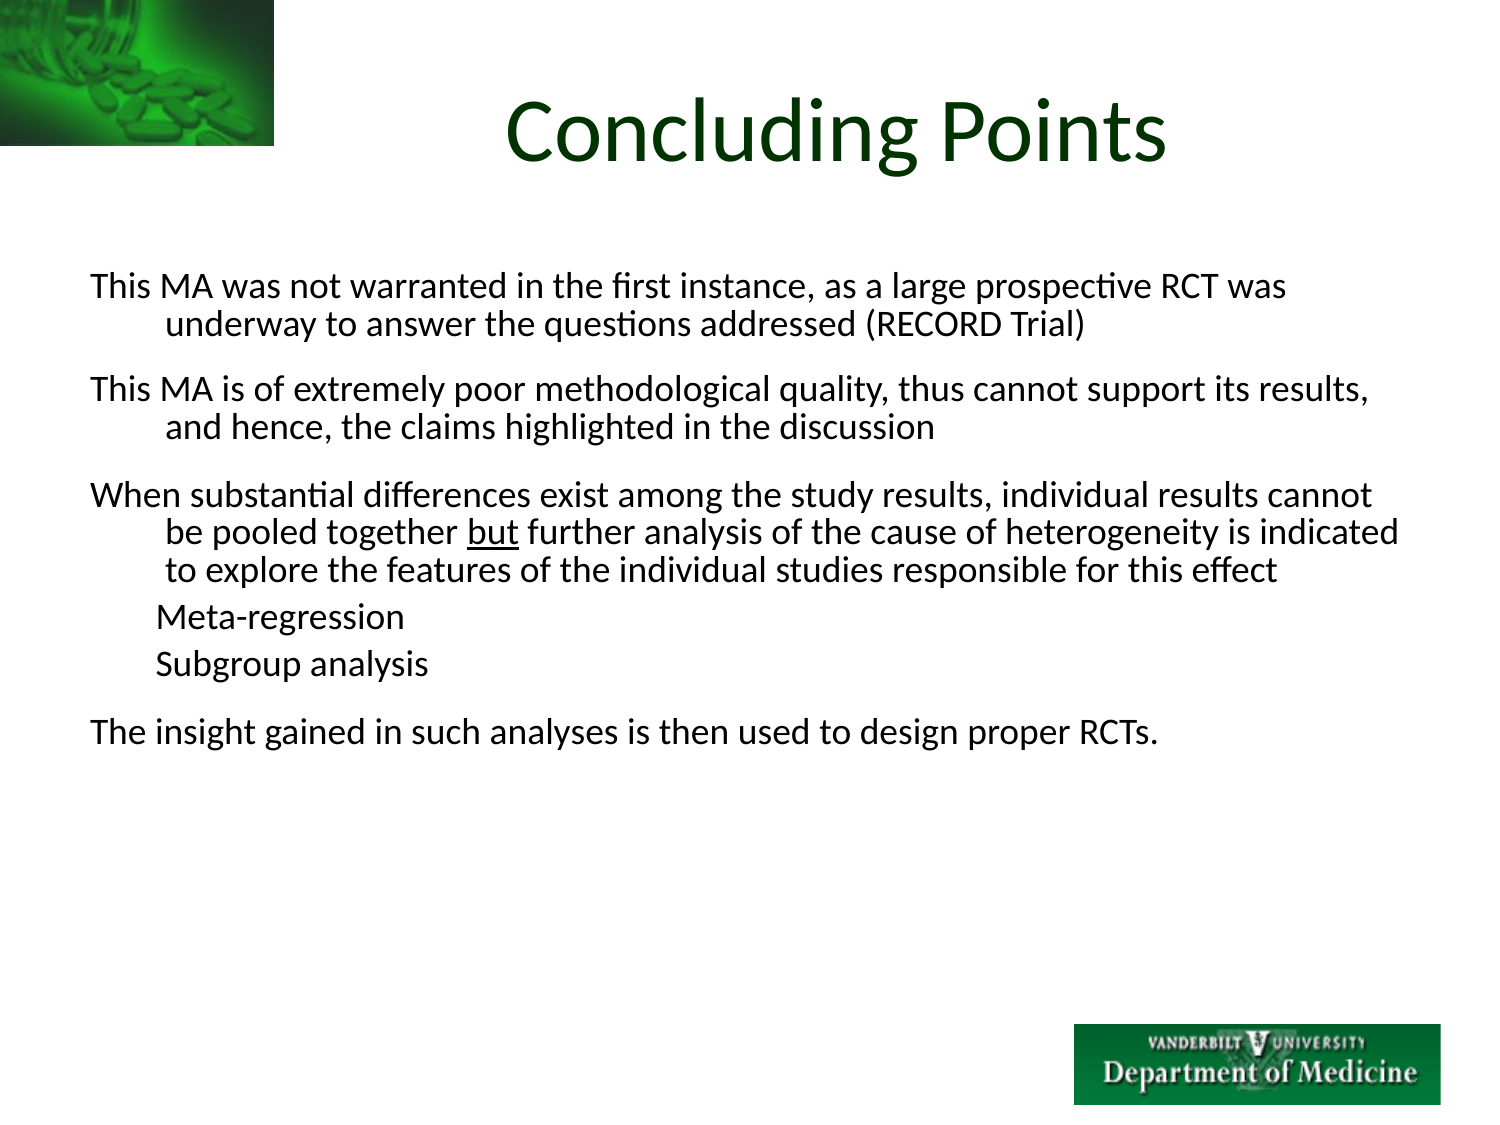

Concluding Points
# This MA was not warranted in the first instance, as a large prospective RCT was underway to answer the questions addressed (RECORD Trial)
This MA is of extremely poor methodological quality, thus cannot support its results, and hence, the claims highlighted in the discussion
When substantial differences exist among the study results, individual results cannot be pooled together but further analysis of the cause of heterogeneity is indicated to explore the features of the individual studies responsible for this effect
Meta-regression
Subgroup analysis
The insight gained in such analyses is then used to design proper RCTs.